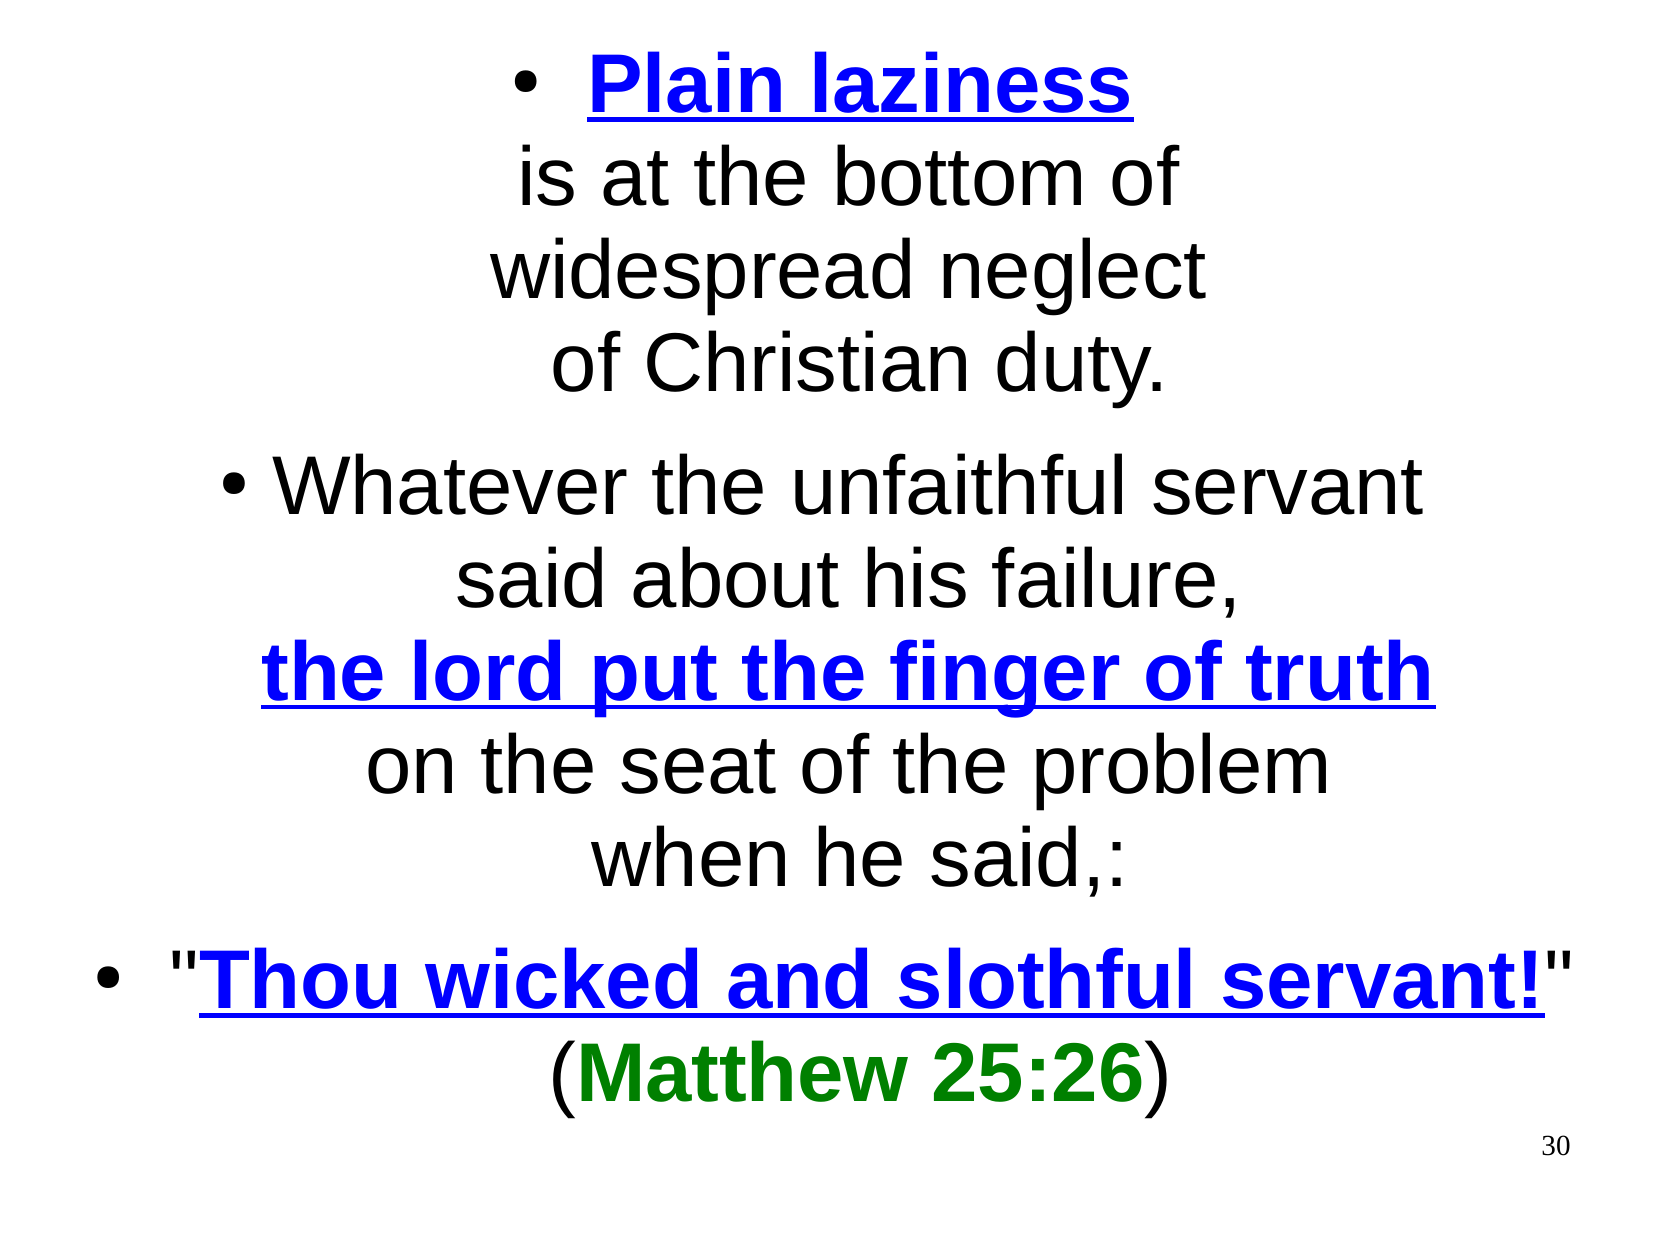

# Plain laziness is at the bottom of widespread neglect of Christian duty.
Whatever the unfaithful servant
said about his failure,
the lord put the finger of truth
on the seat of the problem
when he said,:
 "Thou wicked and slothful servant!"
(Matthew 25:26)
30